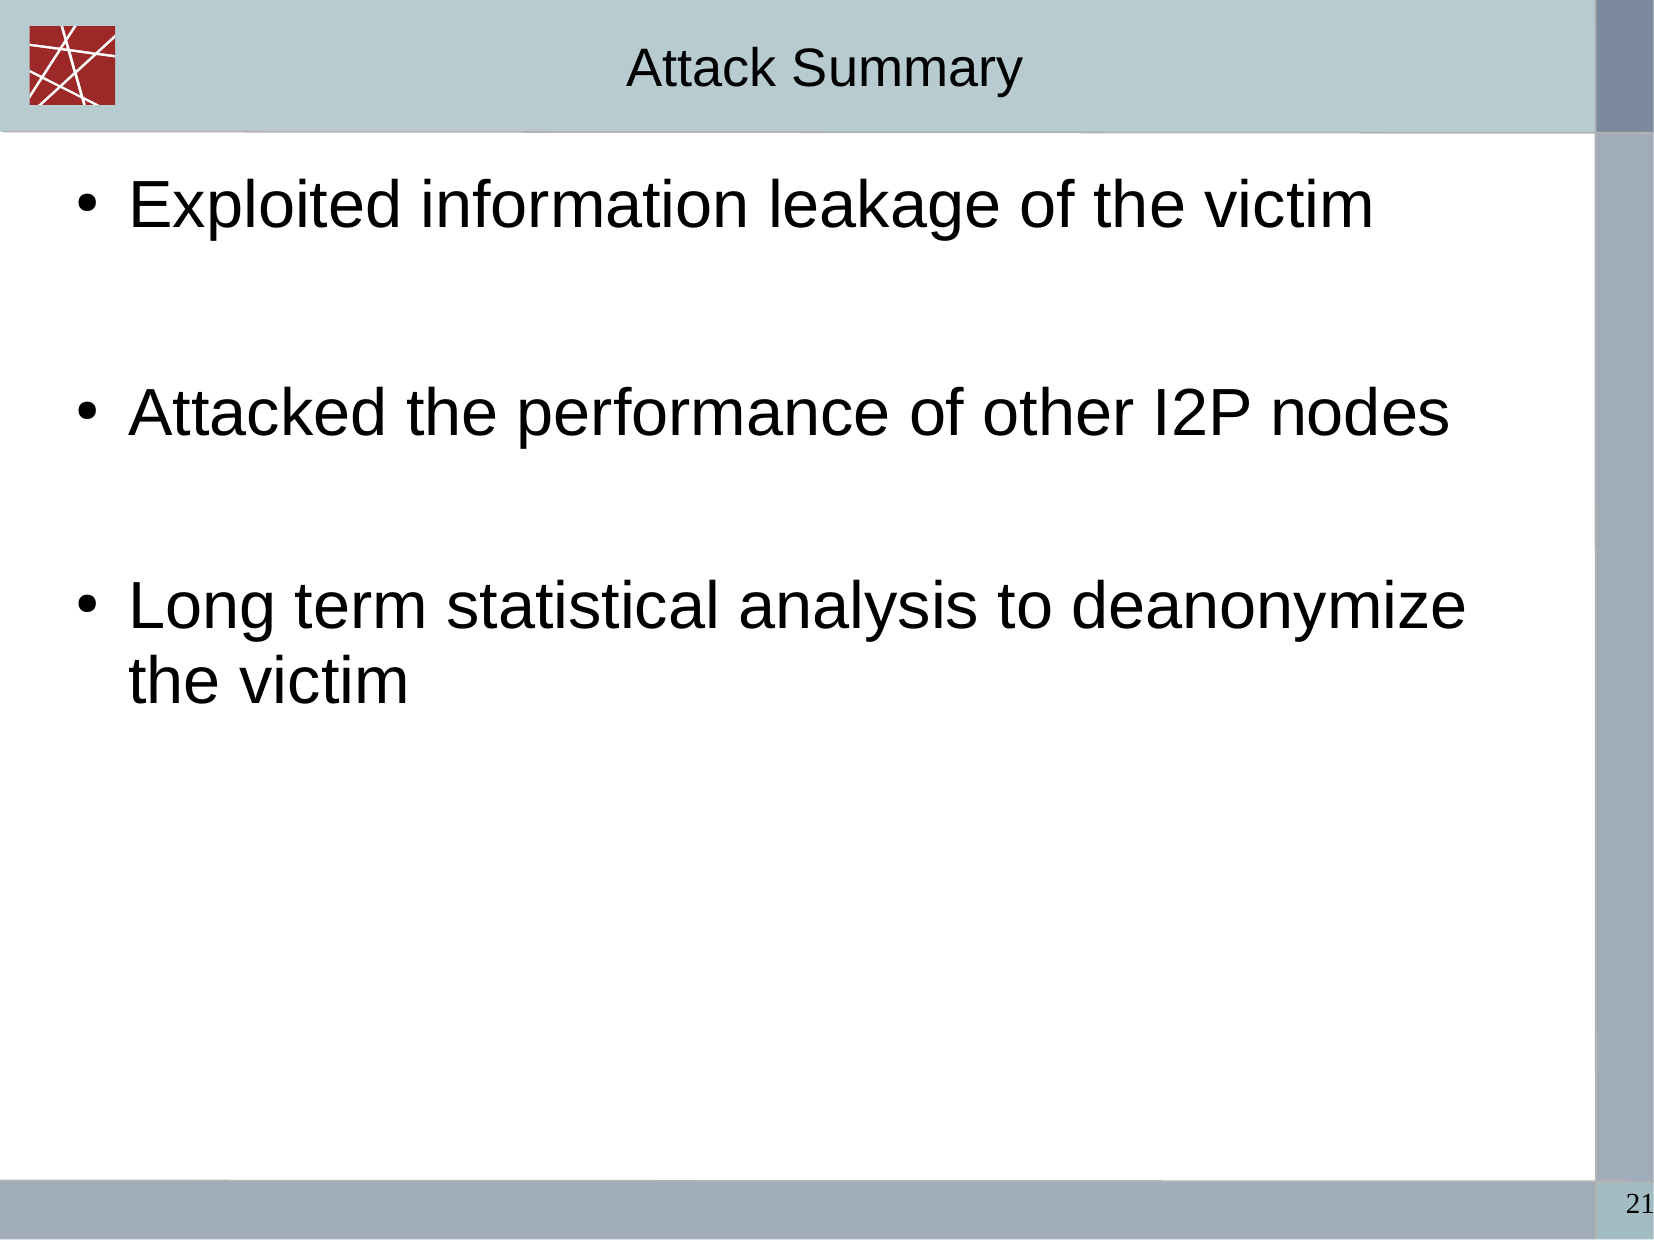

# Attack Summary
Exploited information leakage of the victim
Attacked the performance of other I2P nodes
Long term statistical analysis to deanonymize the victim
21